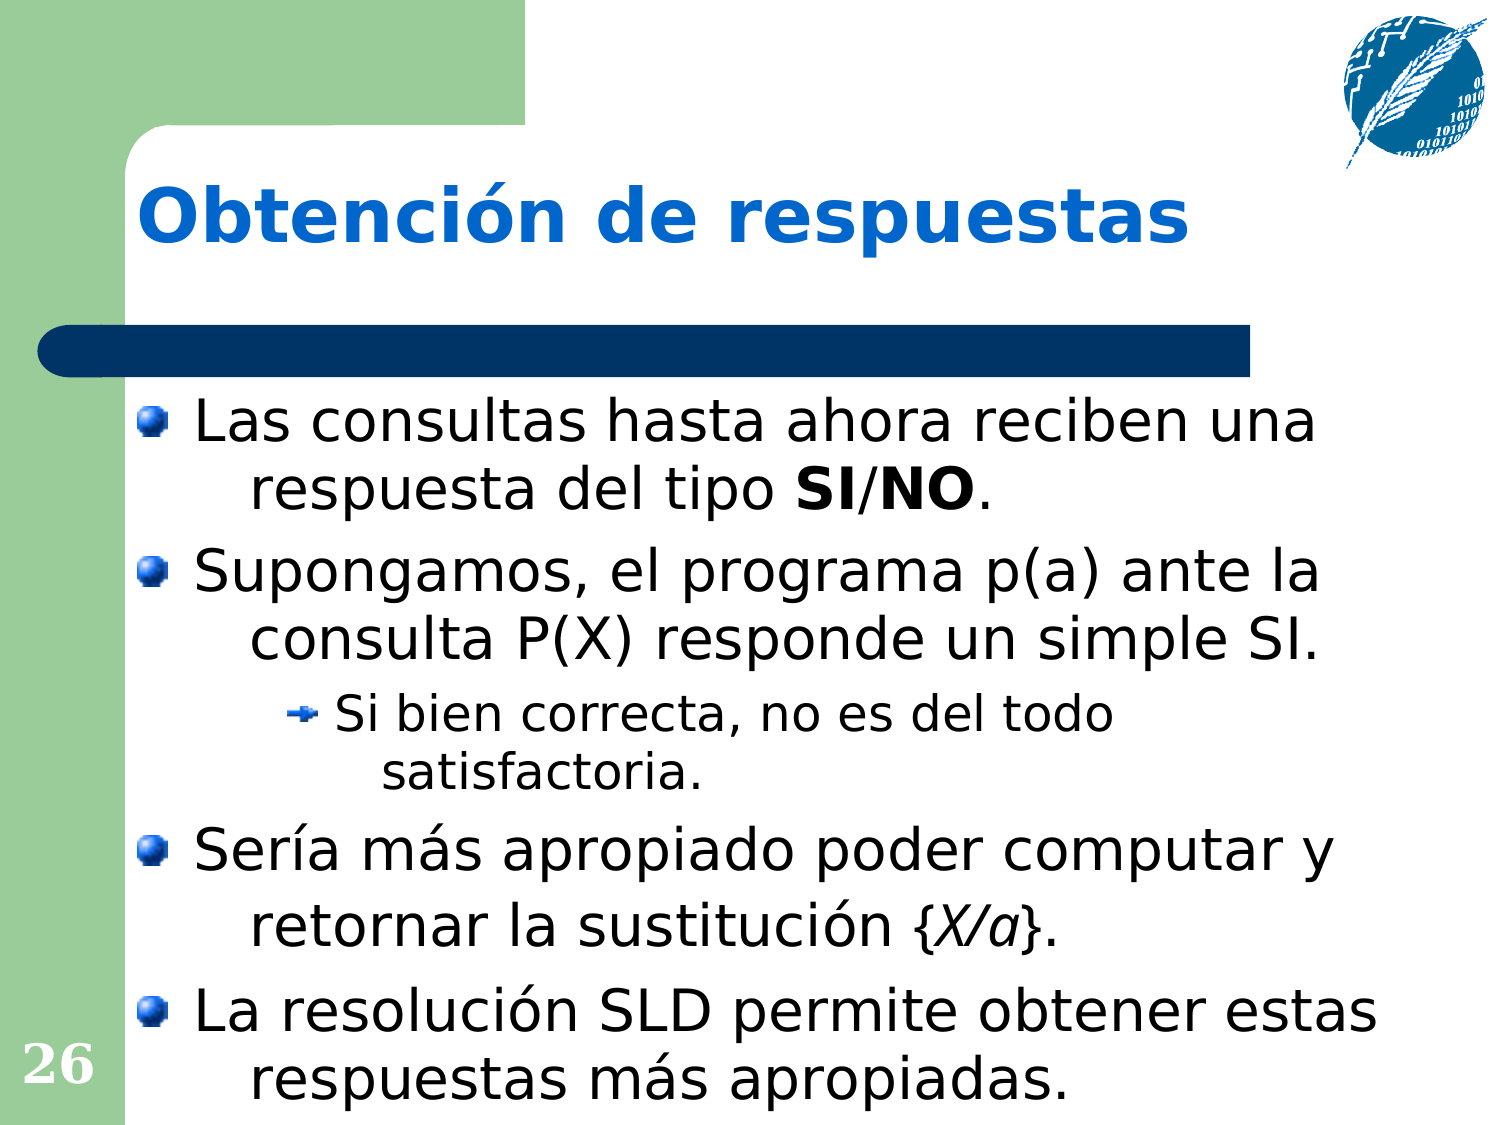

# Obtención de respuestas
Las consultas hasta ahora reciben una respuesta del tipo SI/NO.
Supongamos, el programa p(a) ante la consulta P(X) responde un simple SI.
Si bien correcta, no es del todo satisfactoria.
Sería más apropiado poder computar y retornar la sustitución {X/a}.
La resolución SLD permite obtener estas respuestas más apropiadas.
26